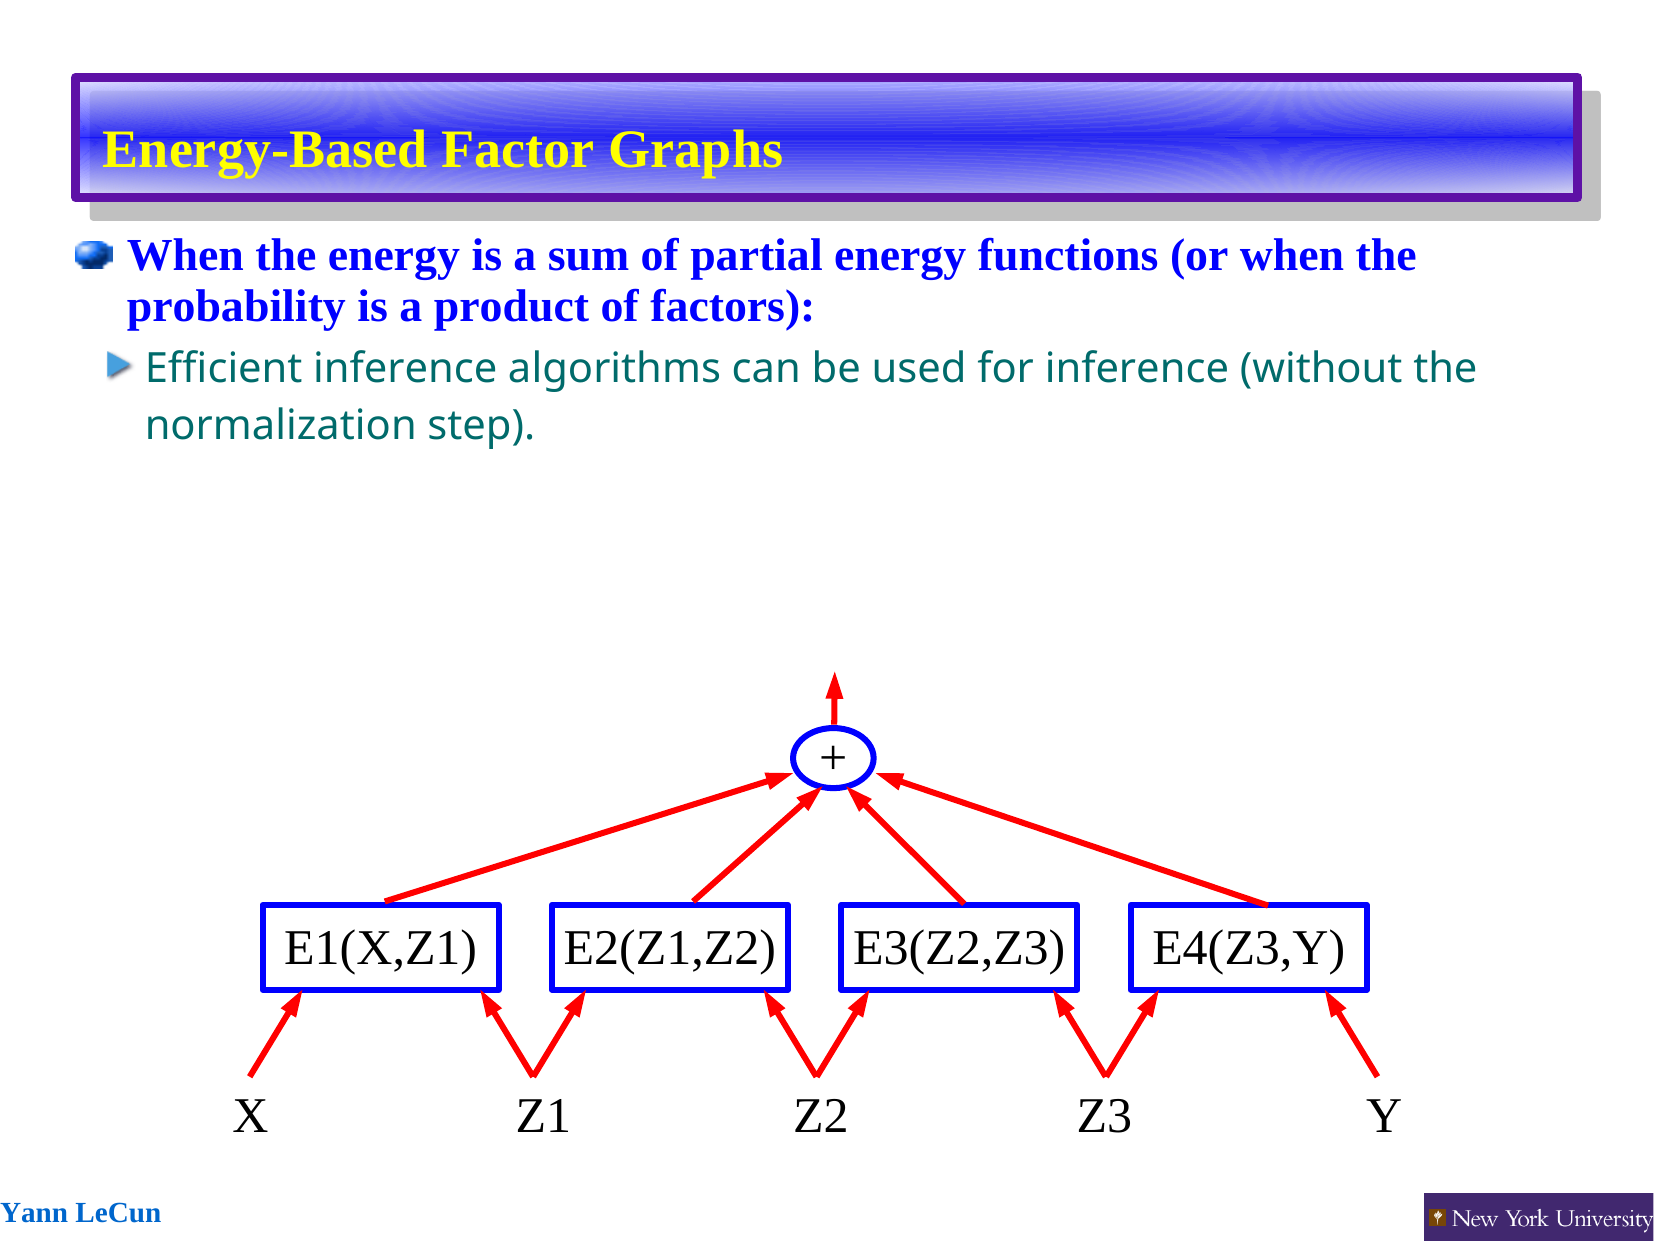

# Energy-Based Factor Graphs
When the energy is a sum of partial energy functions (or when the probability is a product of factors):
Efficient inference algorithms can be used for inference (without the normalization step).
+
E1(X,Z1)
E2(Z1,Z2)
E3(Z2,Z3)
E4(Z3,Y)
X
Z1
Z2
Z3
Y